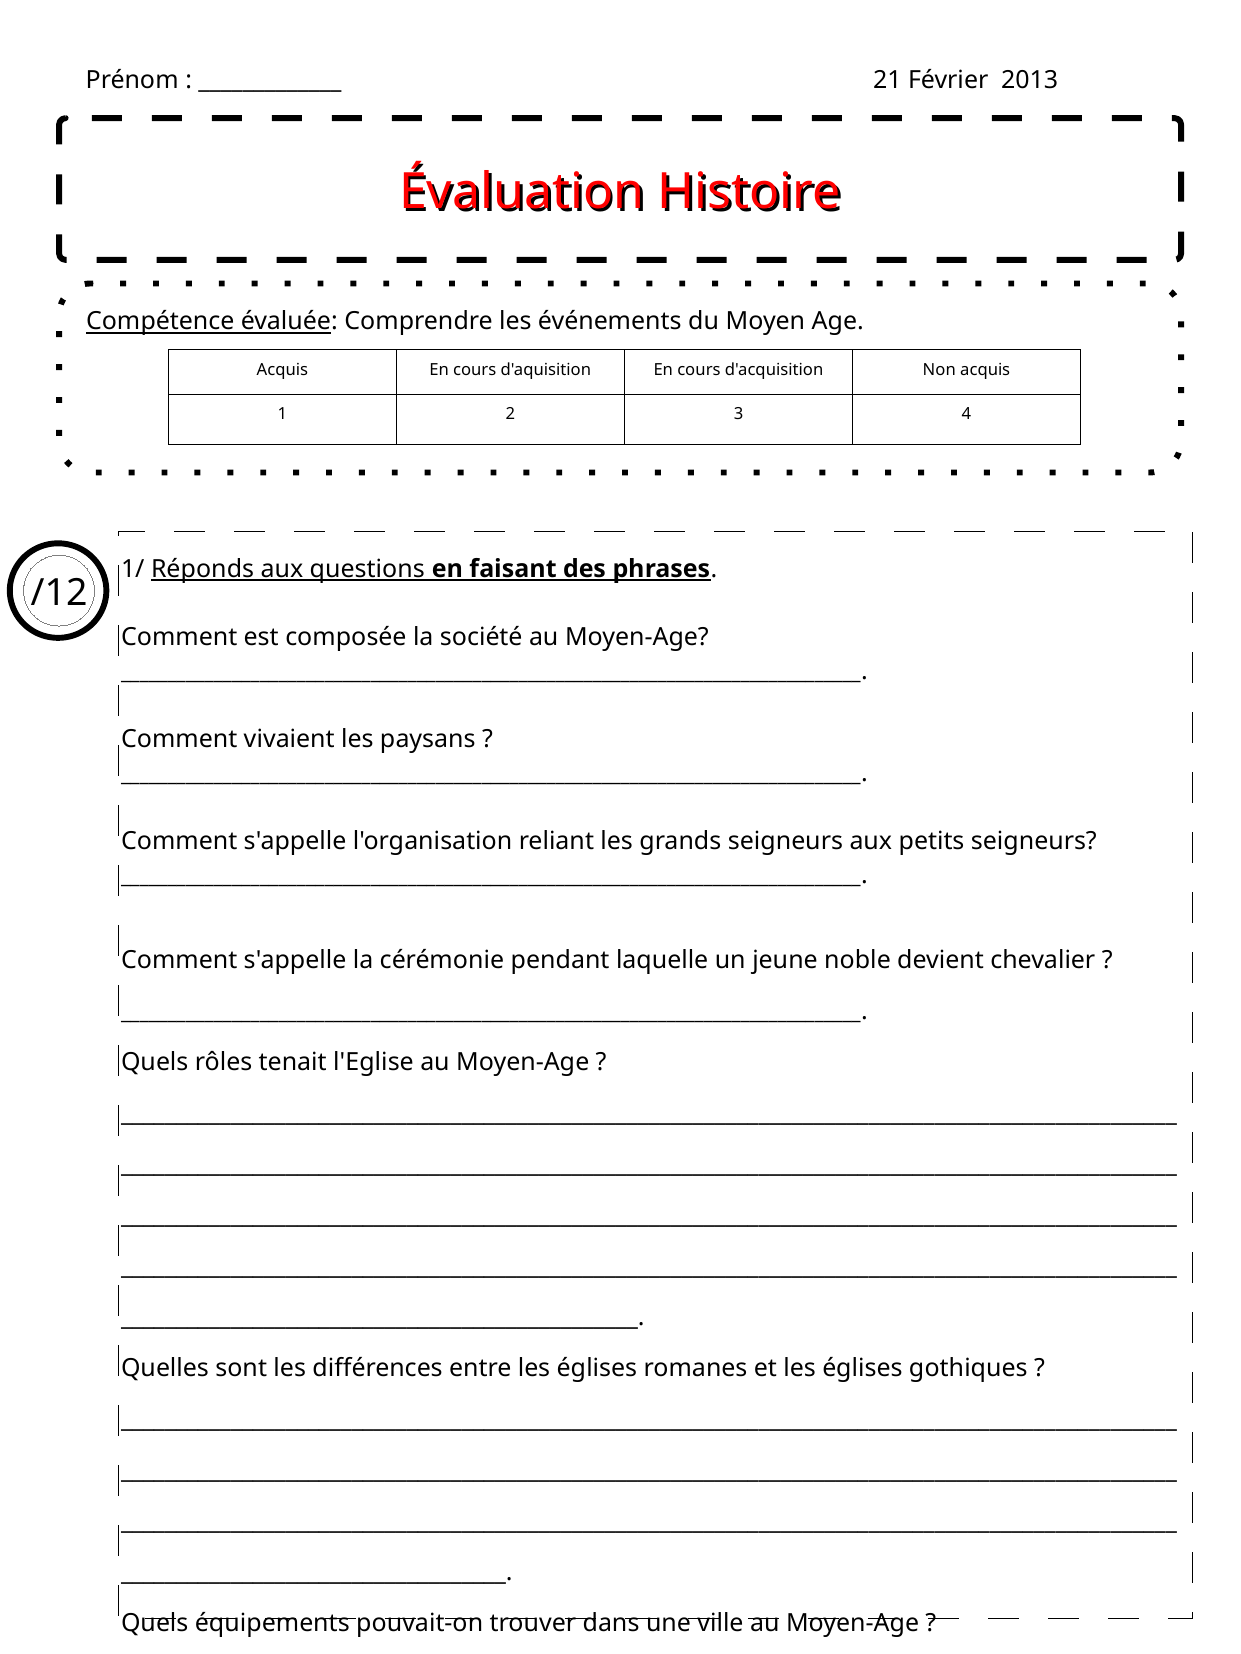

Prénom : _____________ 21 Février 2013
Évaluation Histoire
Compétence évaluée: Comprendre les événements du Moyen Age.
| Acquis | En cours d'aquisition | En cours d'acquisition | Non acquis |
| --- | --- | --- | --- |
| 1 | 2 | 3 | 4 |
1/ Réponds aux questions en faisant des phrases.
Comment est composée la société au Moyen-Age?
________________________________________________________________________________.
Comment vivaient les paysans ?
________________________________________________________________________________.
Comment s'appelle l'organisation reliant les grands seigneurs aux petits seigneurs?
________________________________________________________________________________.
Comment s'appelle la cérémonie pendant laquelle un jeune noble devient chevalier ? ________________________________________________________________________________.
Quels rôles tenait l'Eglise au Moyen-Age ?
_______________________________________________________________________________________________________________________________________________________________________________________________________________________________________________________________________________________________________________________________________________________________________________________________________________________________________________.
Quelles sont les différences entre les églises romanes et les églises gothiques ?
___________________________________________________________________________________________________________________________________________________________________________________________________________________________________________________________________________________________________________________________________.
Quels équipements pouvait-on trouver dans une ville au Moyen-Age ?
_______________________________________________________________________________________________________________________________________________________________________________________________________________________.
/12